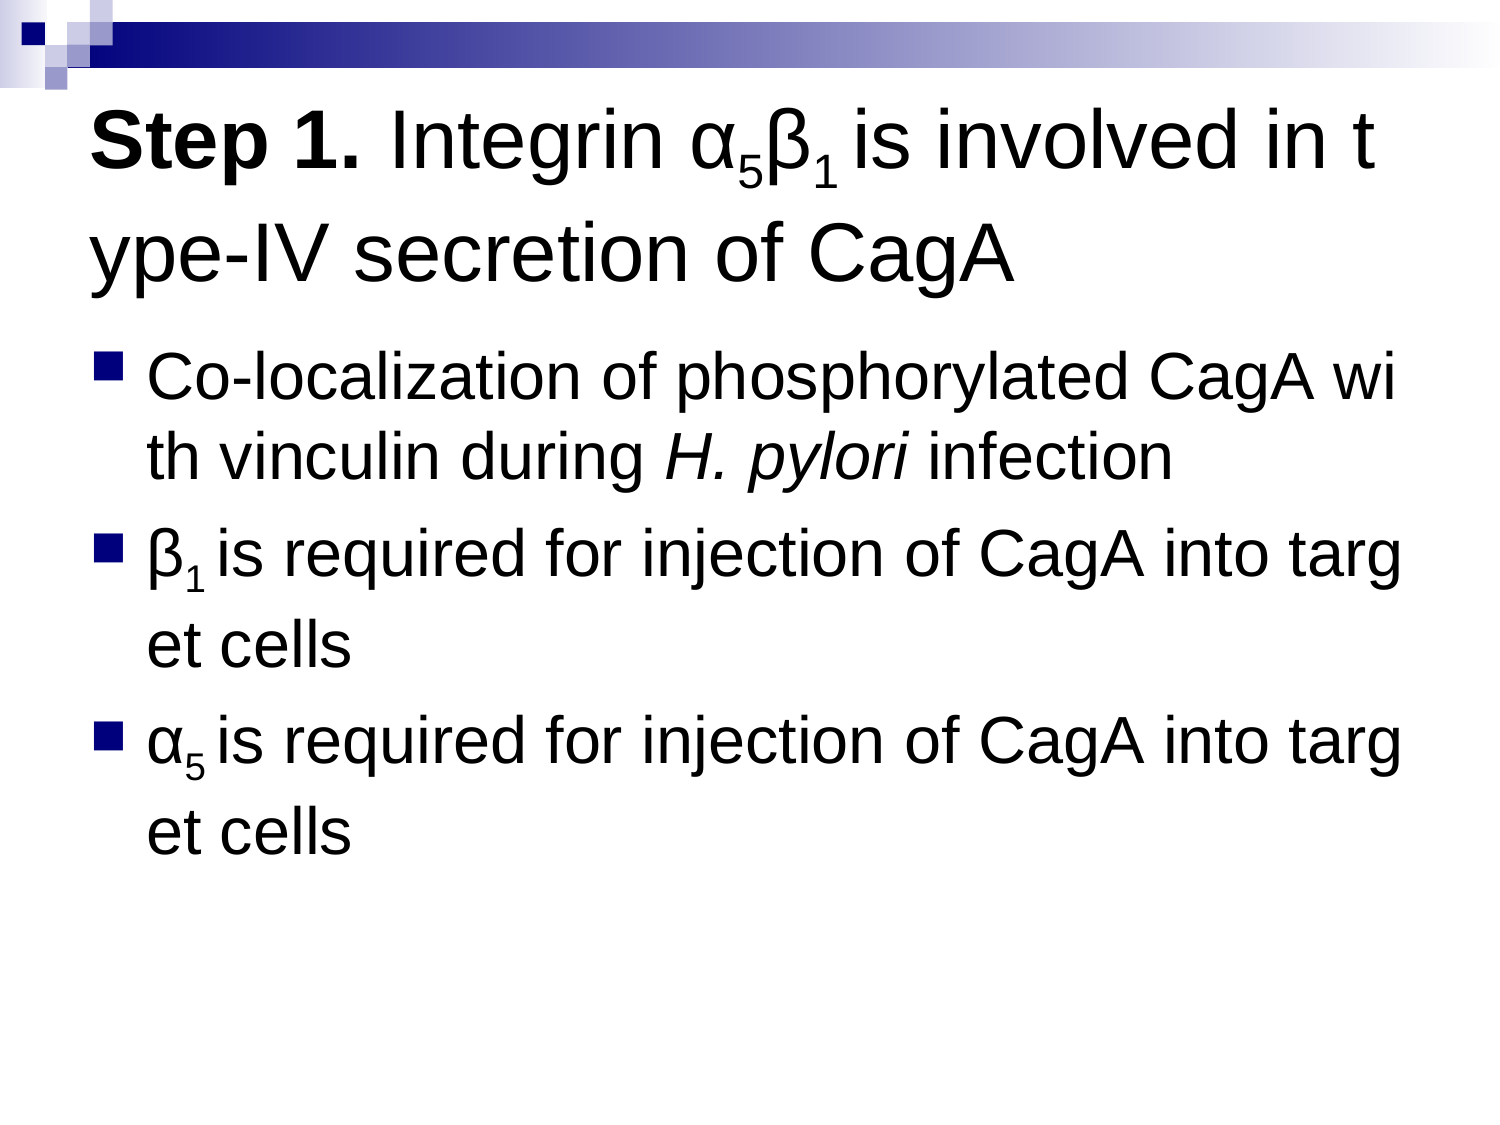

# Step 1. Integrin α5β1 is involved in type-IV secretion of CagA
Co-localization of phosphorylated CagA with vinculin during H. pylori infection
β1 is required for injection of CagA into target cells
α5 is required for injection of CagA into target cells